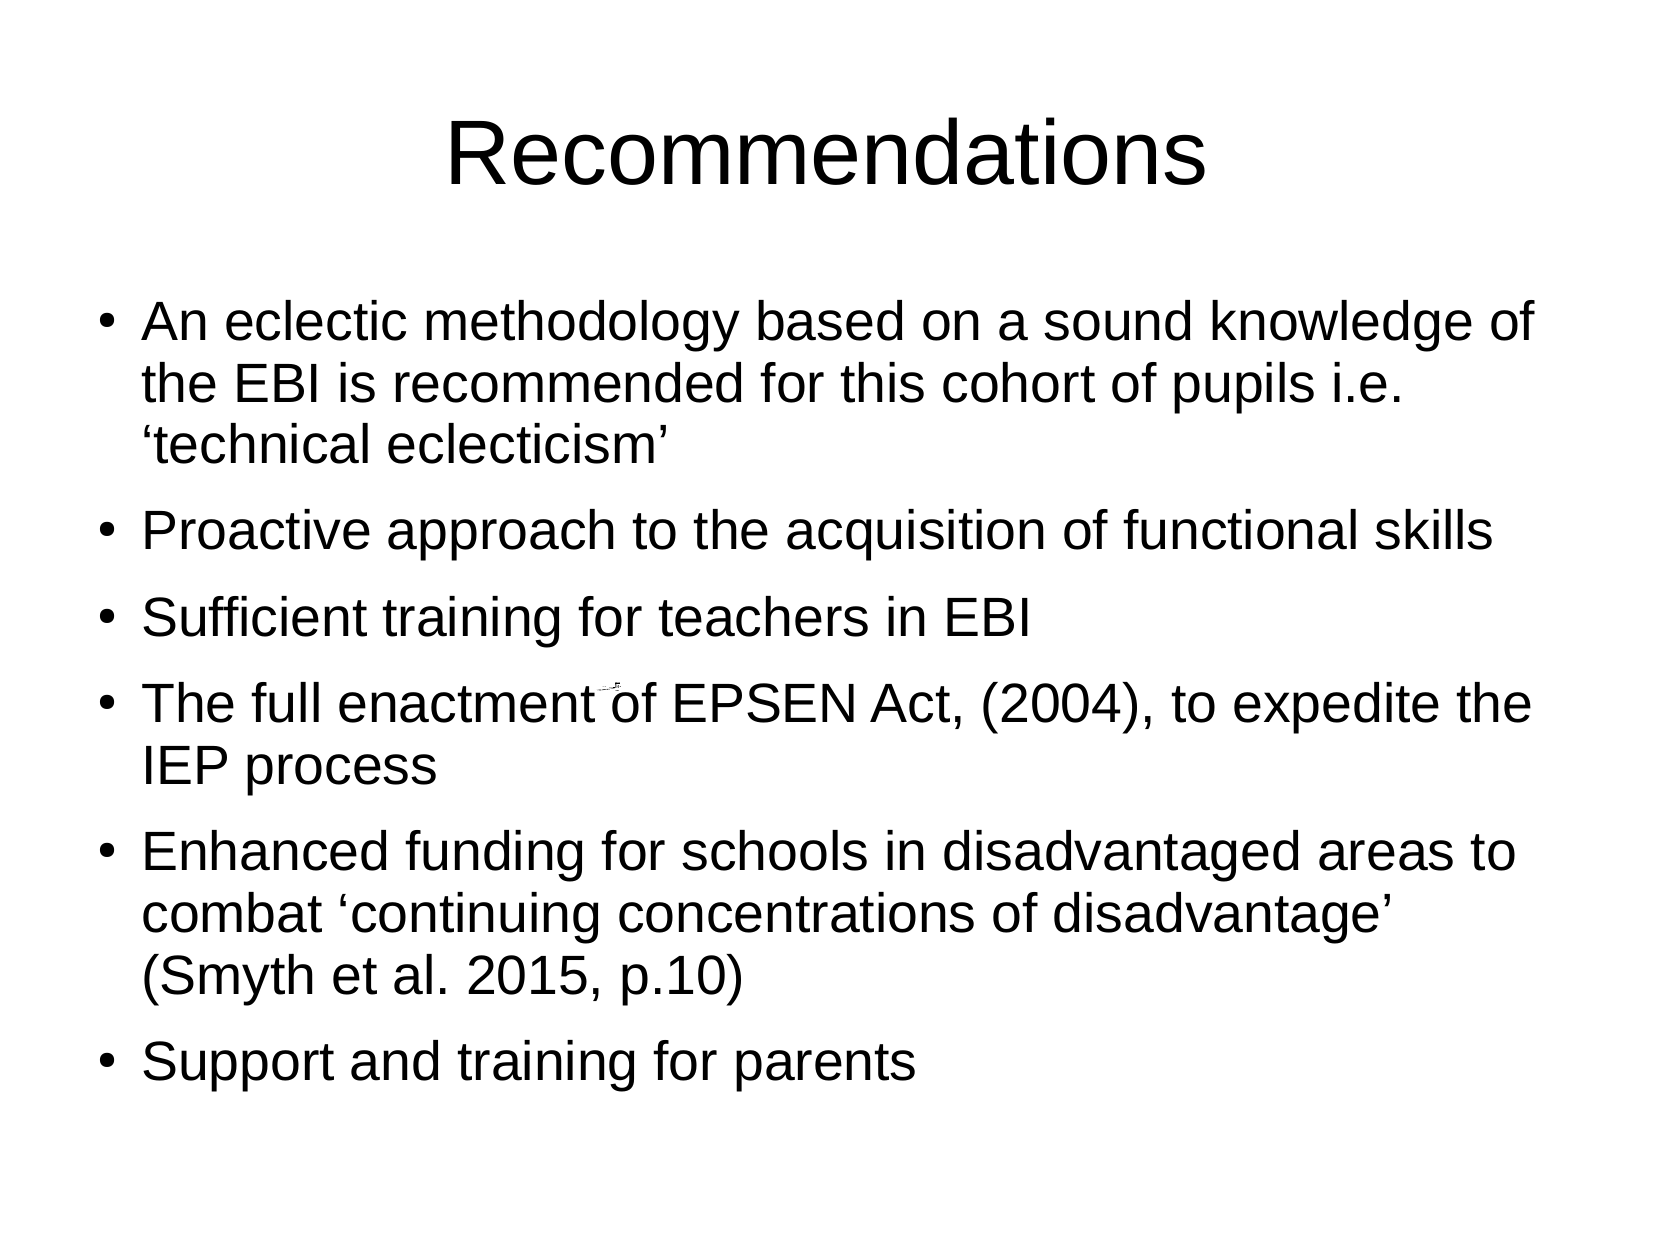

# Recommendations
An eclectic methodology based on a sound knowledge of the EBI is recommended for this cohort of pupils i.e. ‘technical eclecticism’
Proactive approach to the acquisition of functional skills
Sufficient training for teachers in EBI
The full enactment of EPSEN Act, (2004), to expedite the IEP process
Enhanced funding for schools in disadvantaged areas to combat ‘continuing concentrations of disadvantage’ (Smyth et al. 2015, p.10)
Support and training for parents
### Chart
| Category | Column 1 | Column 2 | Column 3 |
|---|---|---|---|
| Row 1 | 9.1 | 3.2 | 4.54 |
| Row 2 | 2.4 | 8.8 | 9.65 |
| Row 3 | 3.1 | 1.5 | 3.7 |
| Row 4 | 4.3 | 9.02 | 6.2 |